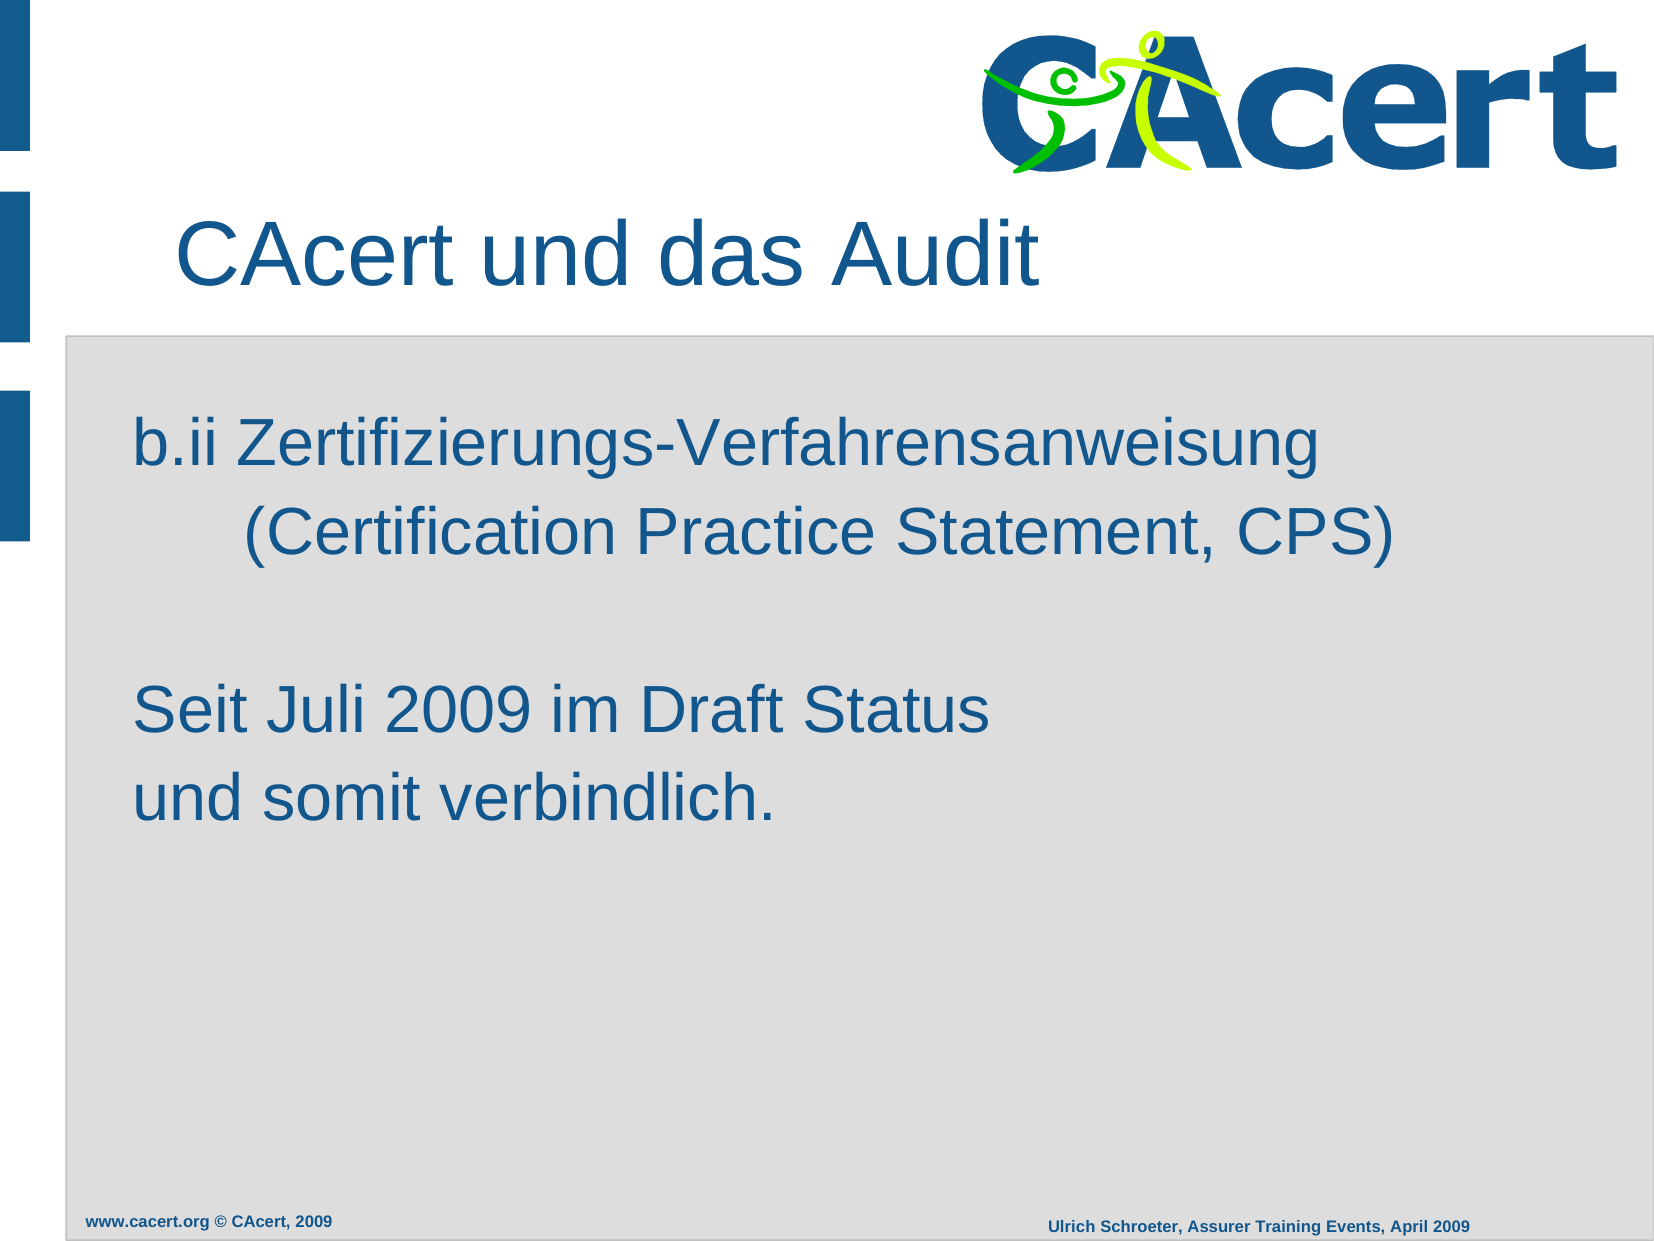

CAcert und das Audit
b.ii Zertifizierungs-Verfahrensanweisung
 (Certification Practice Statement, CPS)
Seit Juli 2009 im Draft Status
und somit verbindlich.